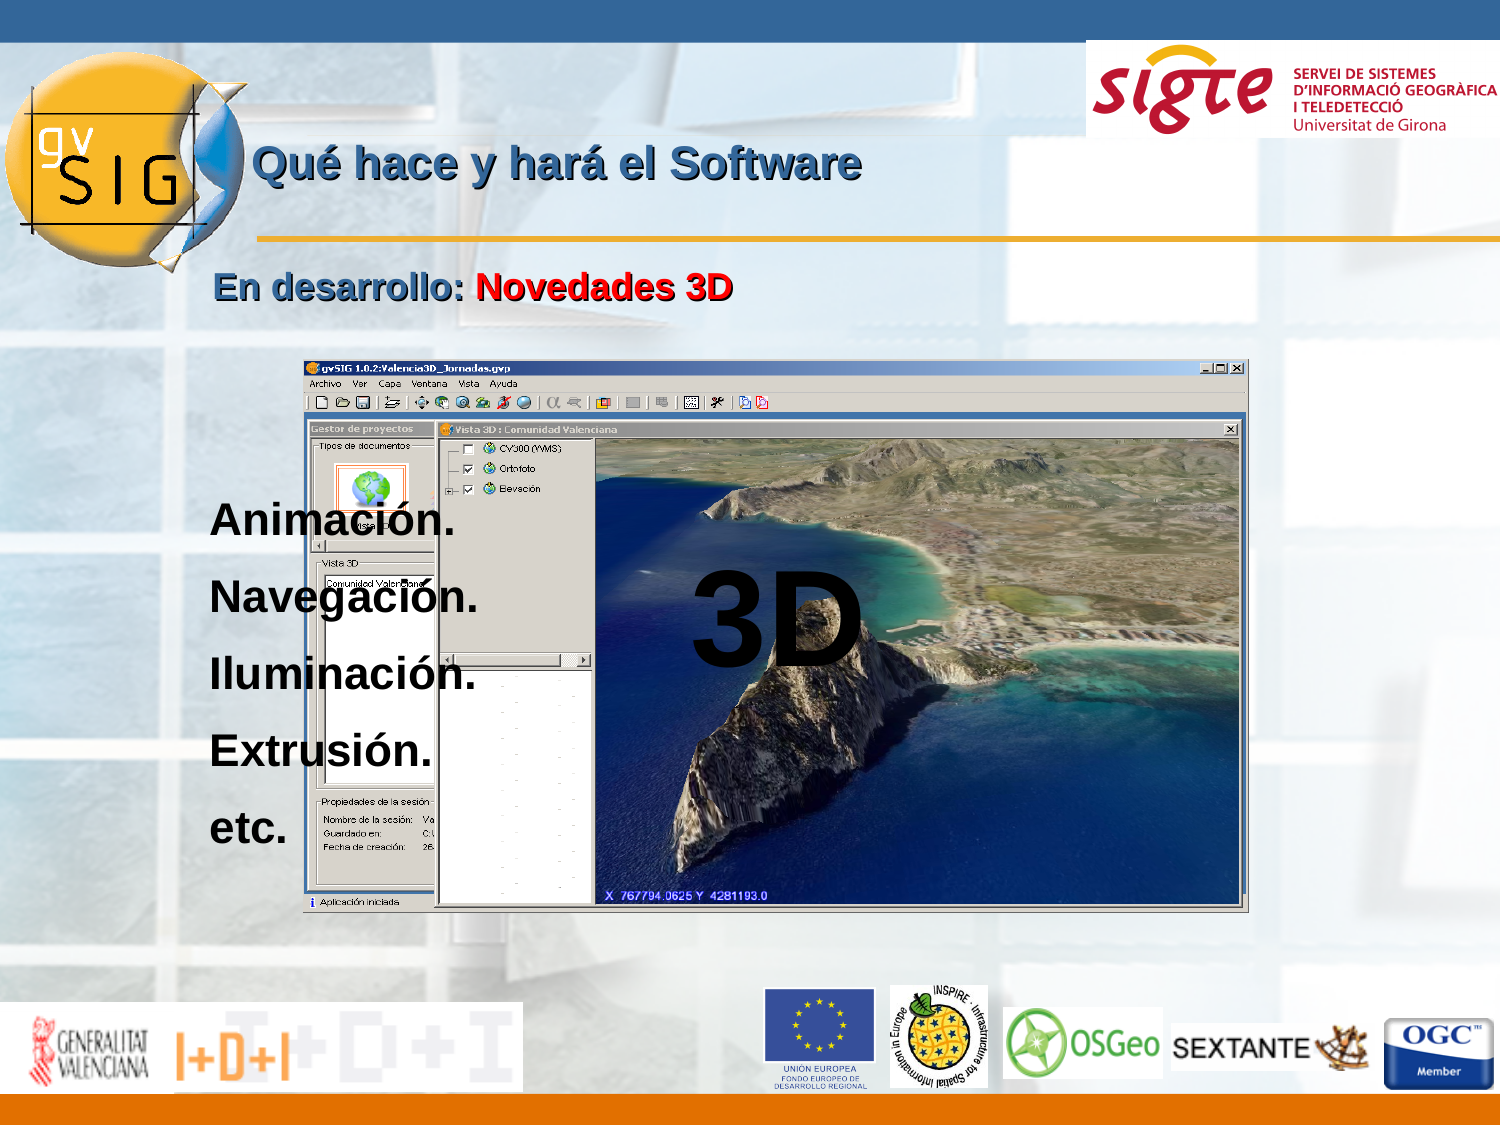

Qué hace y hará el Software
En desarrollo: Novedades 3D
 Animación.
 Navegación.
 Iluminación.
 Extrusión.
 etc.
3D